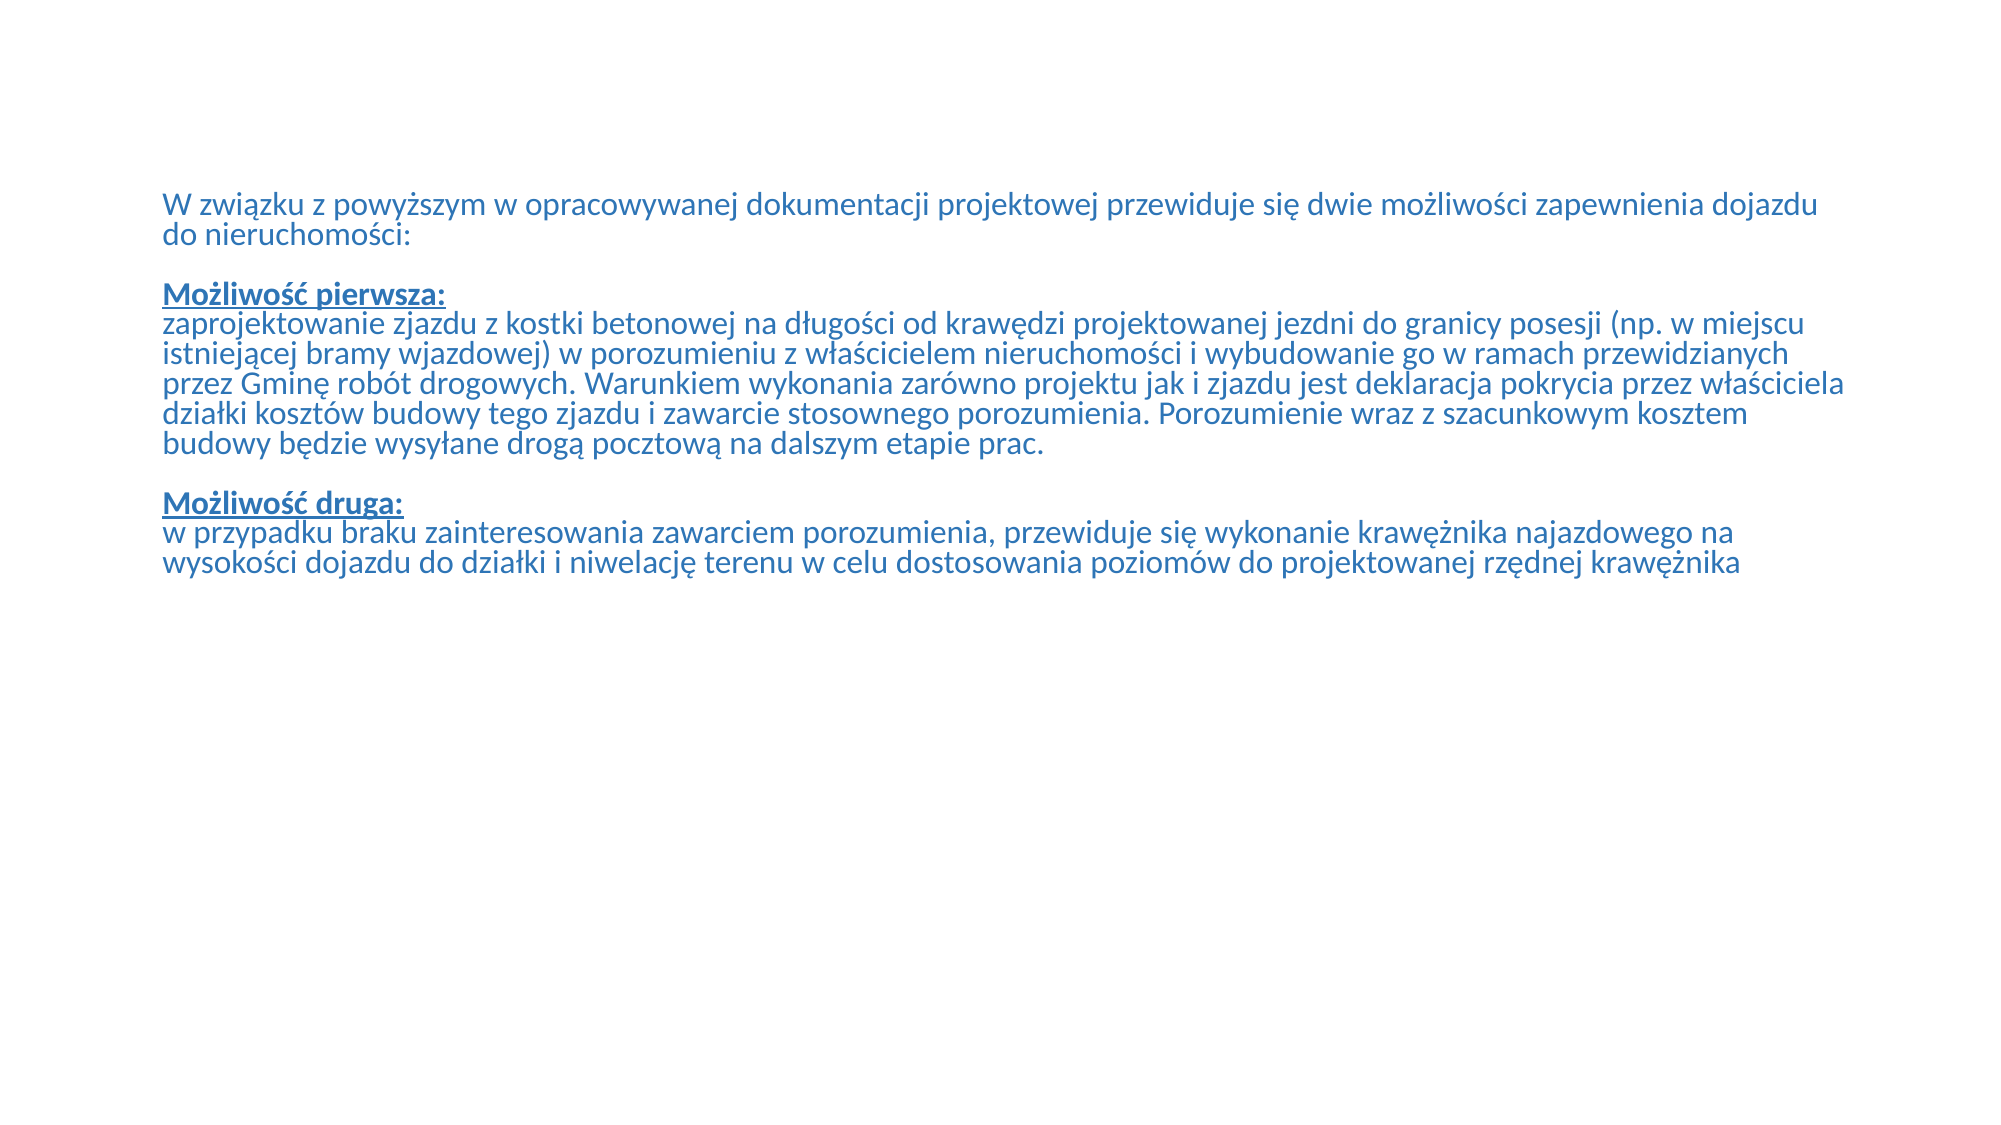

# W związku z powyższym w opracowywanej dokumentacji projektowej przewiduje się dwie możliwości zapewnienia dojazdu do nieruchomości: Możliwość pierwsza: zaprojektowanie zjazdu z kostki betonowej na długości od krawędzi projektowanej jezdni do granicy posesji (np. w miejscu istniejącej bramy wjazdowej) w porozumieniu z właścicielem nieruchomości i wybudowanie go w ramach przewidzianych przez Gminę robót drogowych. Warunkiem wykonania zarówno projektu jak i zjazdu jest deklaracja pokrycia przez właściciela działki kosztów budowy tego zjazdu i zawarcie stosownego porozumienia. Porozumienie wraz z szacunkowym kosztem budowy będzie wysyłane drogą pocztową na dalszym etapie prac. Możliwość druga: w przypadku braku zainteresowania zawarciem porozumienia, przewiduje się wykonanie krawężnika najazdowego na wysokości dojazdu do działki i niwelację terenu w celu dostosowania poziomów do projektowanej rzędnej krawężnika